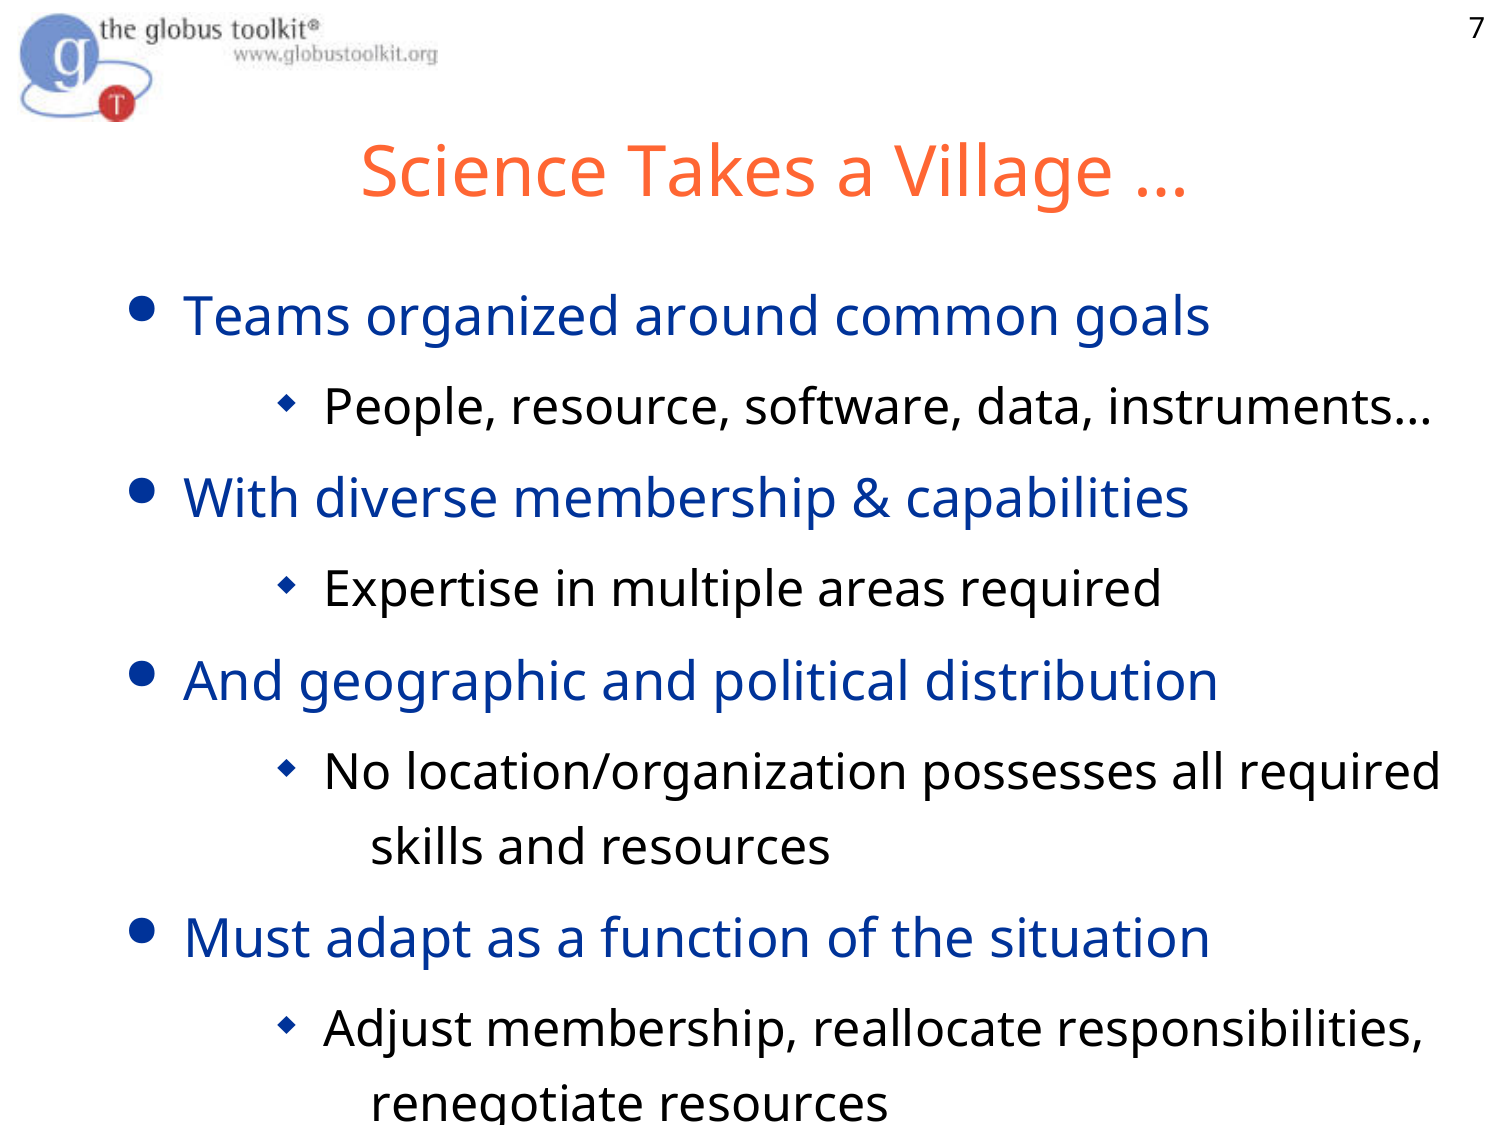

7
# Science Takes a Village …
Teams organized around common goals
People, resource, software, data, instruments…
With diverse membership & capabilities
Expertise in multiple areas required
And geographic and political distribution
No location/organization possesses all required skills and resources
Must adapt as a function of the situation
Adjust membership, reallocate responsibilities, renegotiate resources